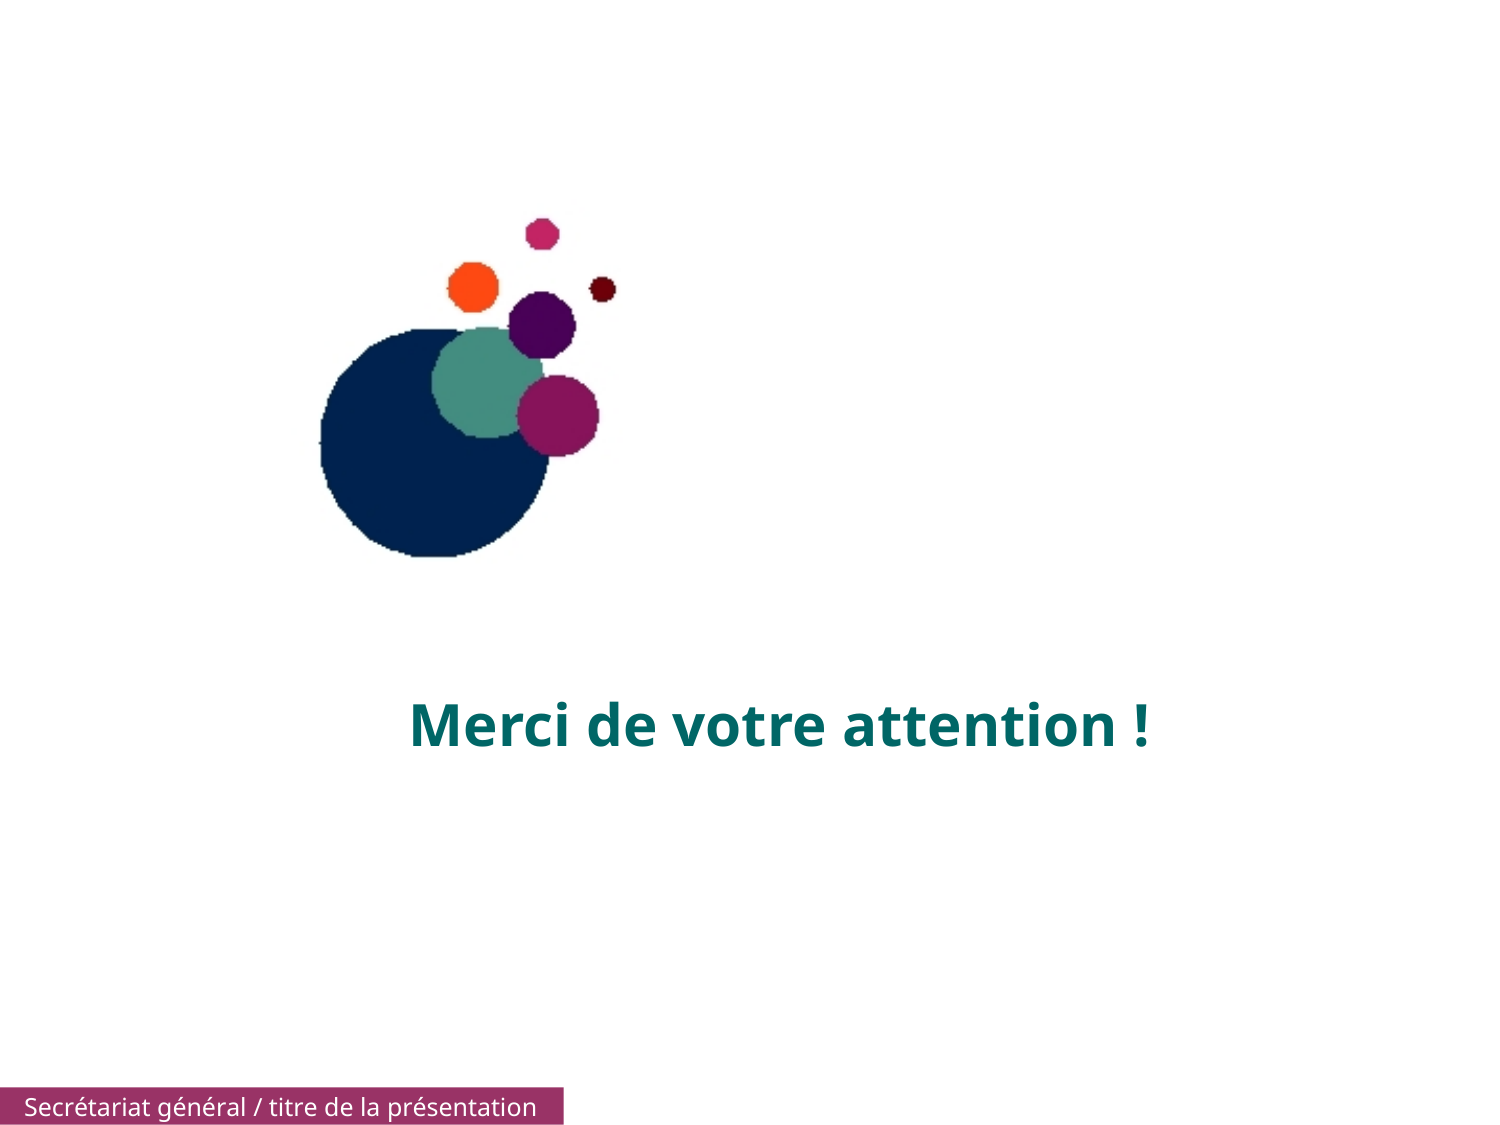

# Merci de votre attention !
Secrétariat général / titre de la présentation